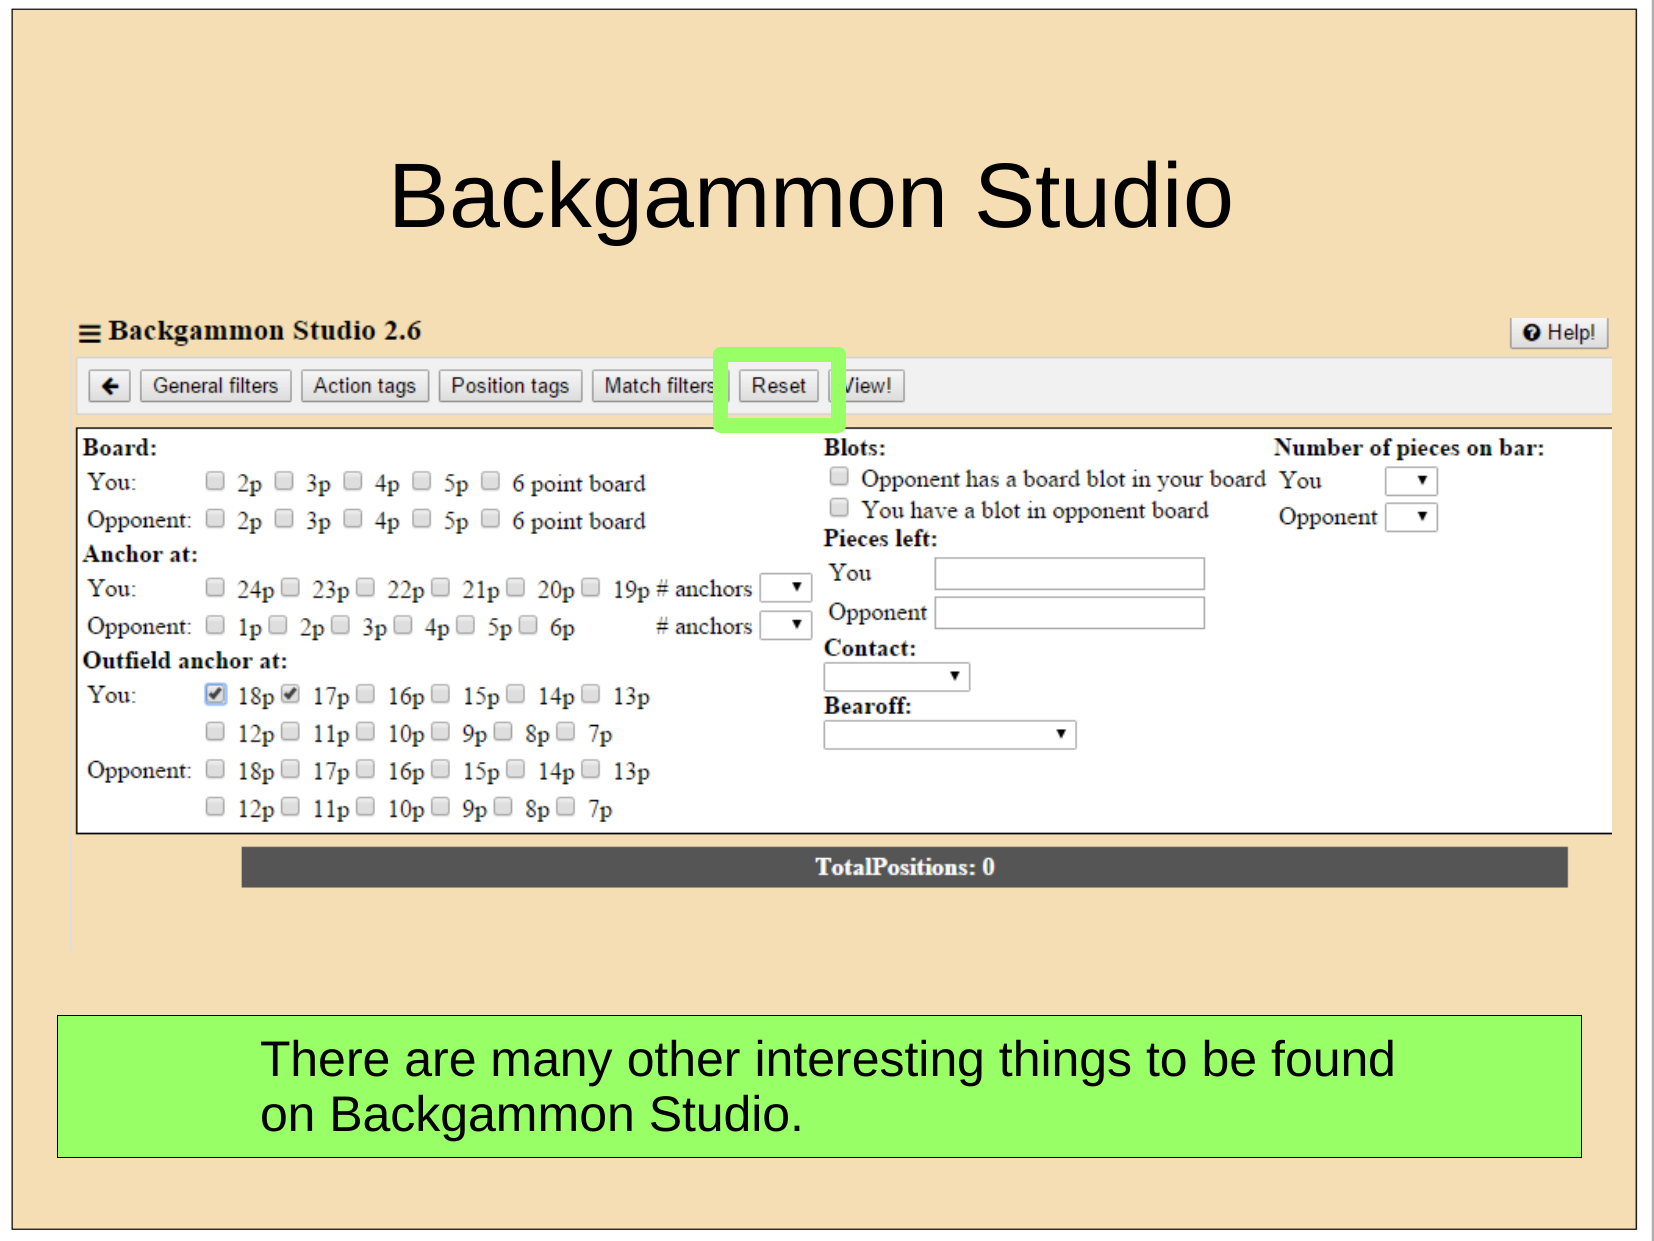

# Backgammon Studio
There are many other interesting things to be found
on Backgammon Studio.